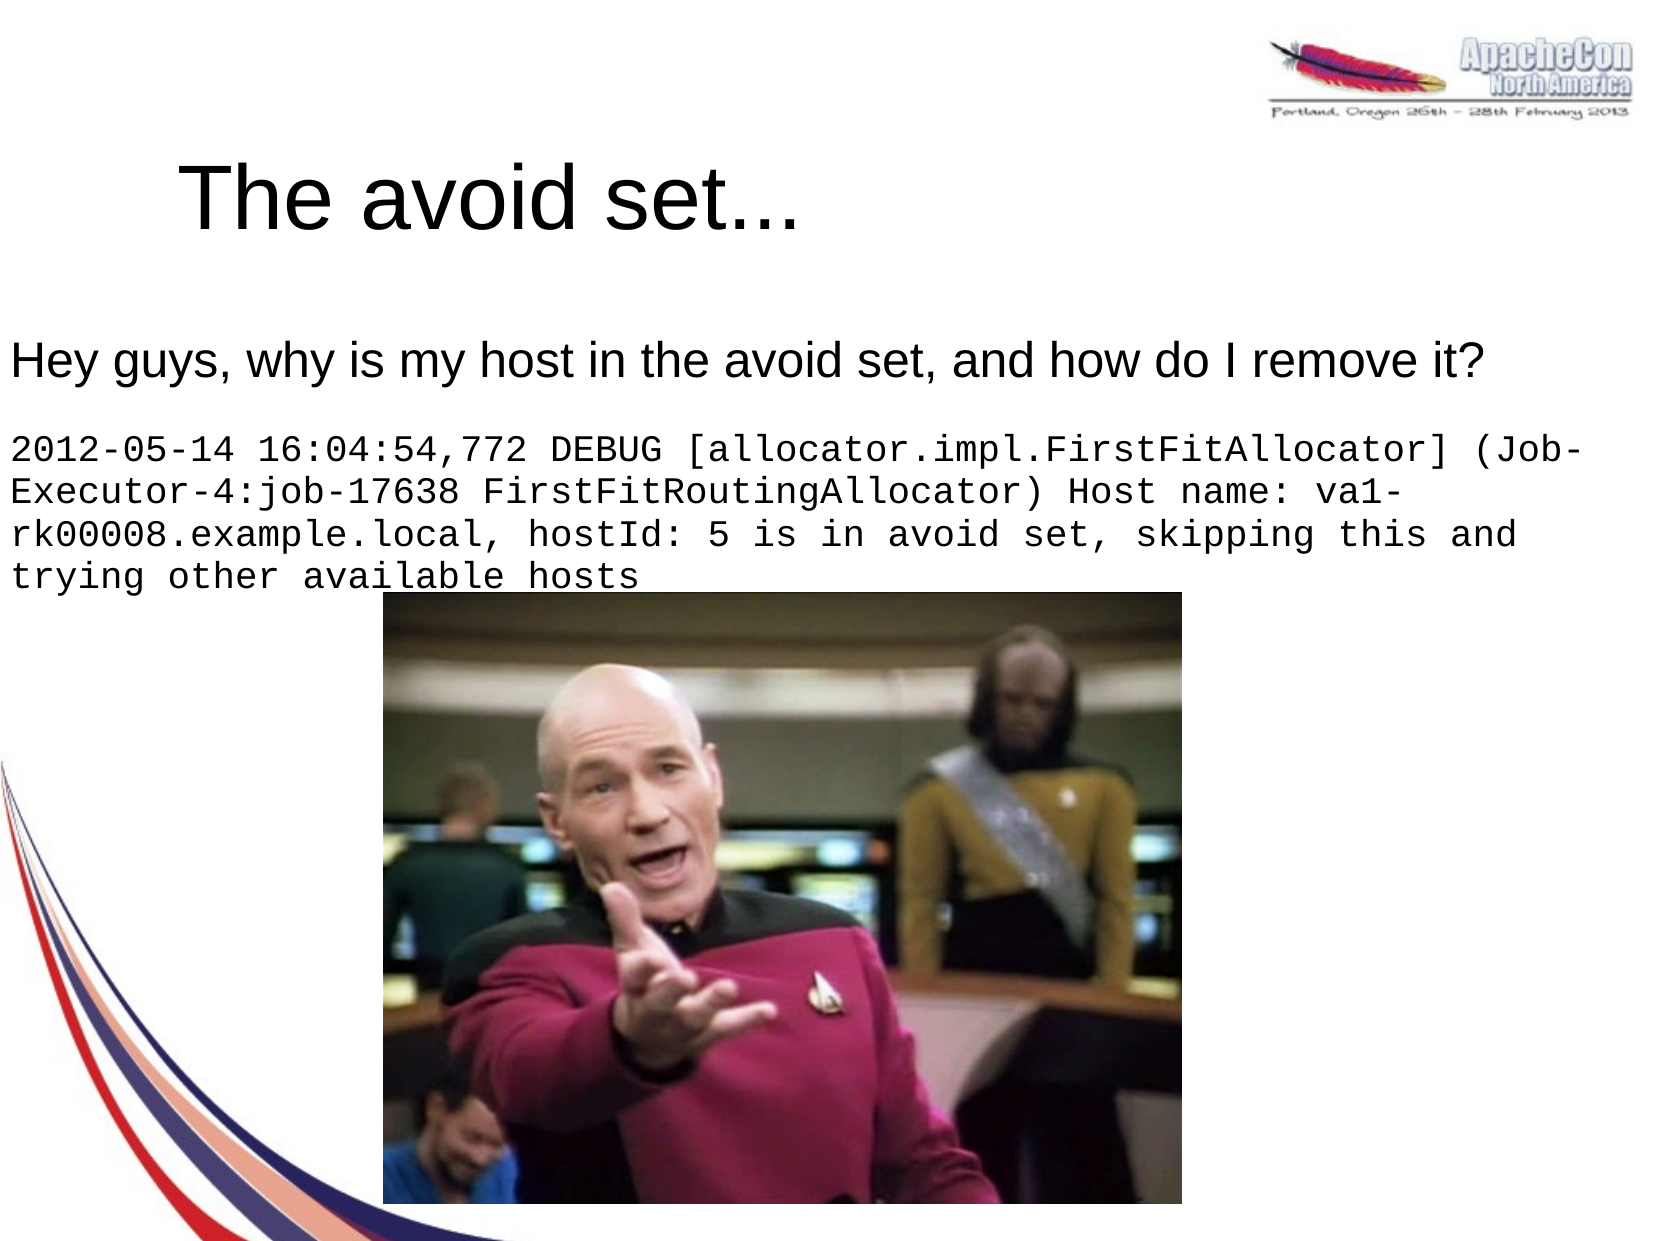

# The avoid set...
Hey guys, why is my host in the avoid set, and how do I remove it?
2012-05-14 16:04:54,772 DEBUG [allocator.impl.FirstFitAllocator] (Job-Executor-4:job-17638 FirstFitRoutingAllocator) Host name: va1-rk00008.example.local, hostId: 5 is in avoid set, skipping this and trying other available hosts